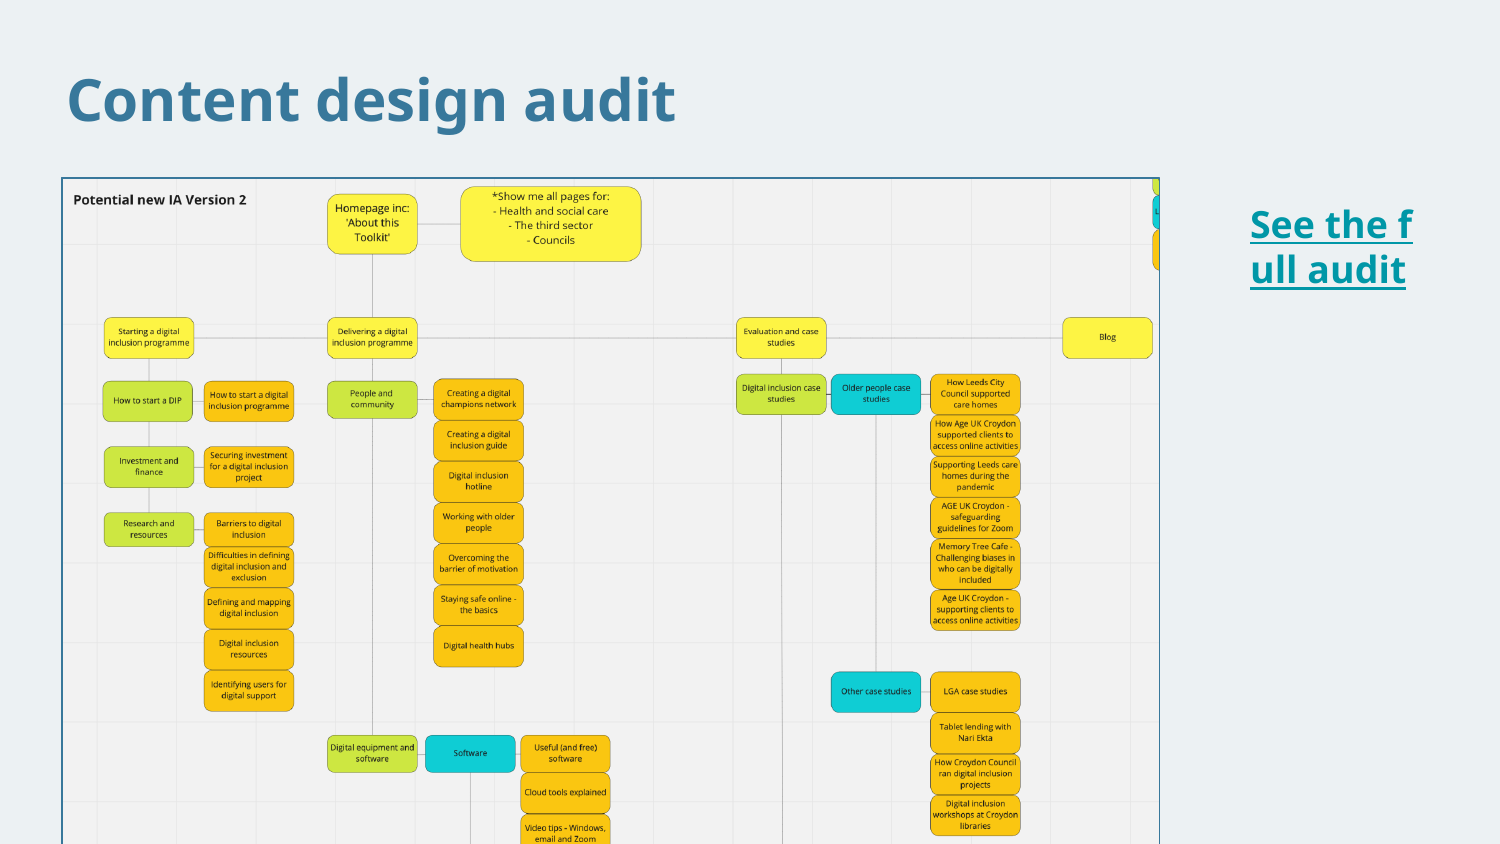

# Content design audit
See the full audit